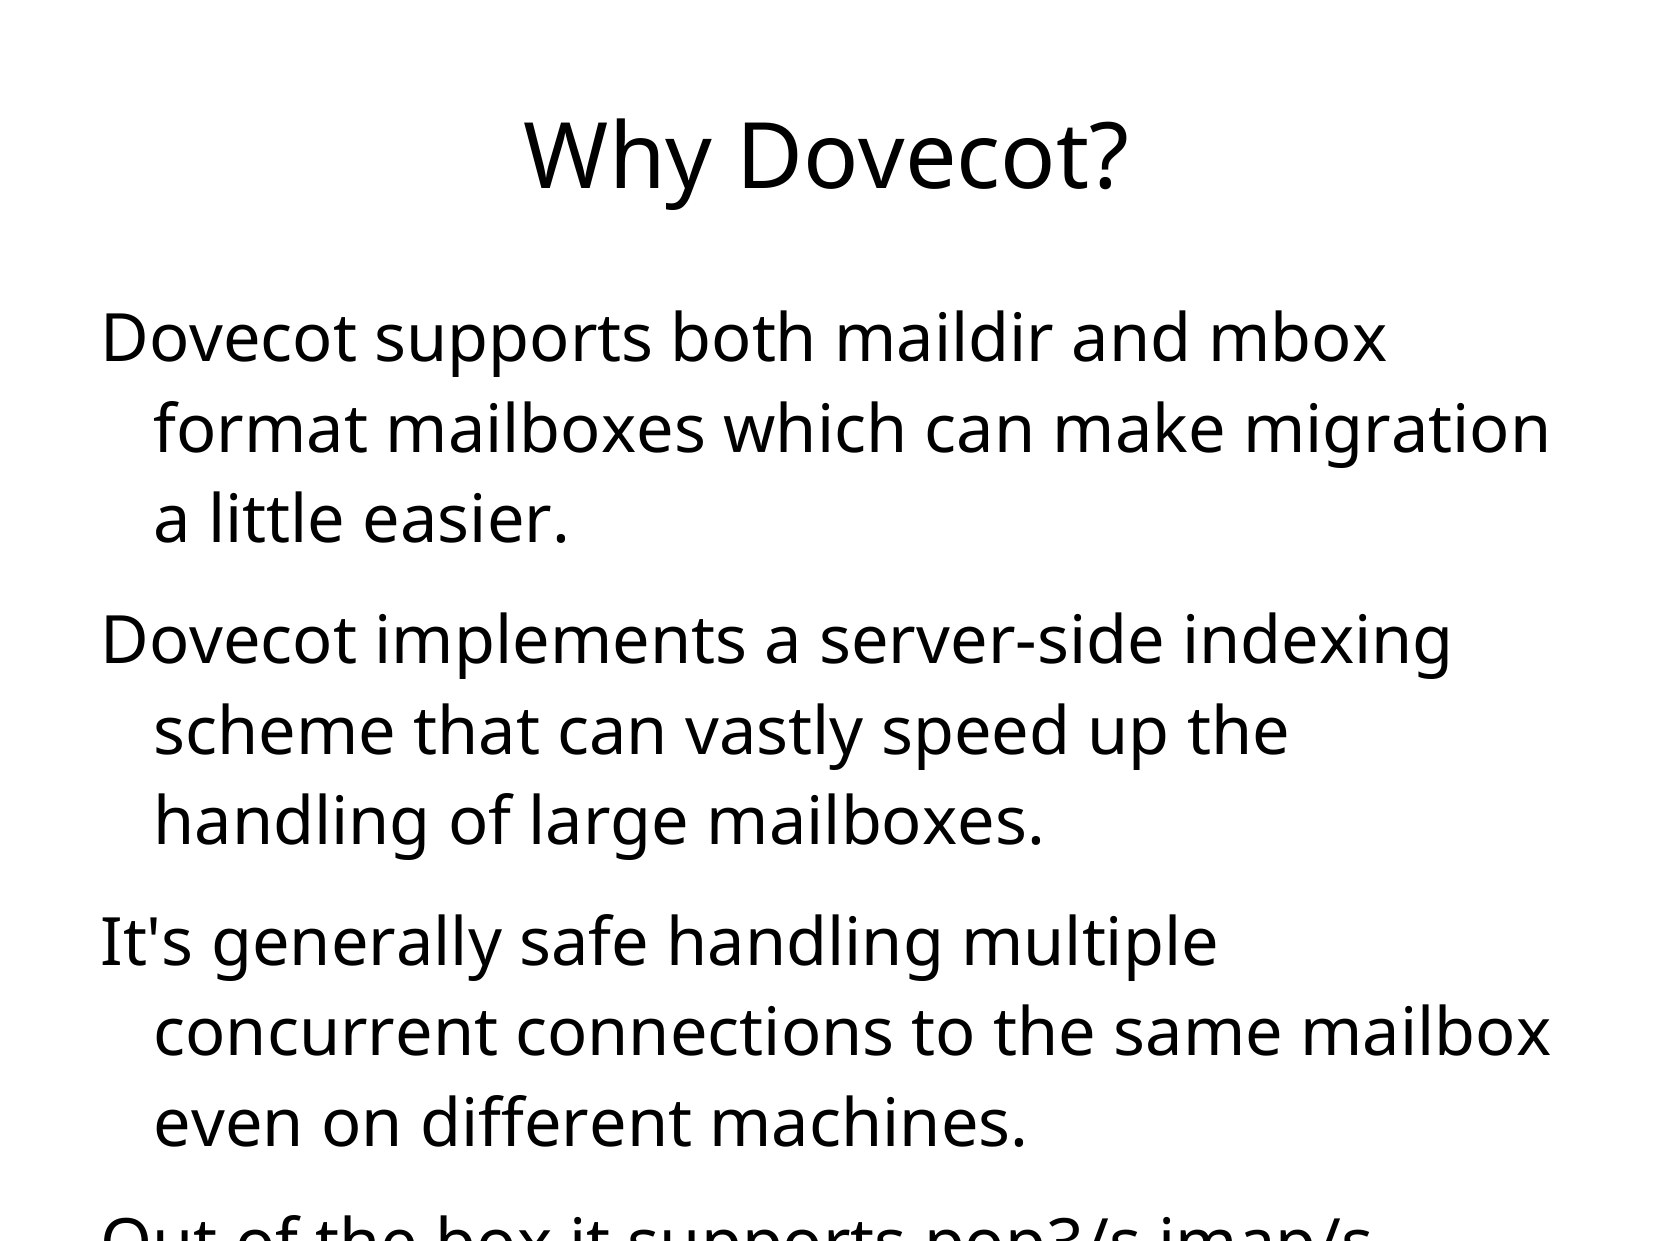

# Why Dovecot?
Dovecot supports both maildir and mbox format mailboxes which can make migration a little easier.
Dovecot implements a server-side indexing scheme that can vastly speed up the handling of large mailboxes.
It's generally safe handling multiple concurrent connections to the same mailbox even on different machines.
Out of the box it supports pop3/s imap/s.